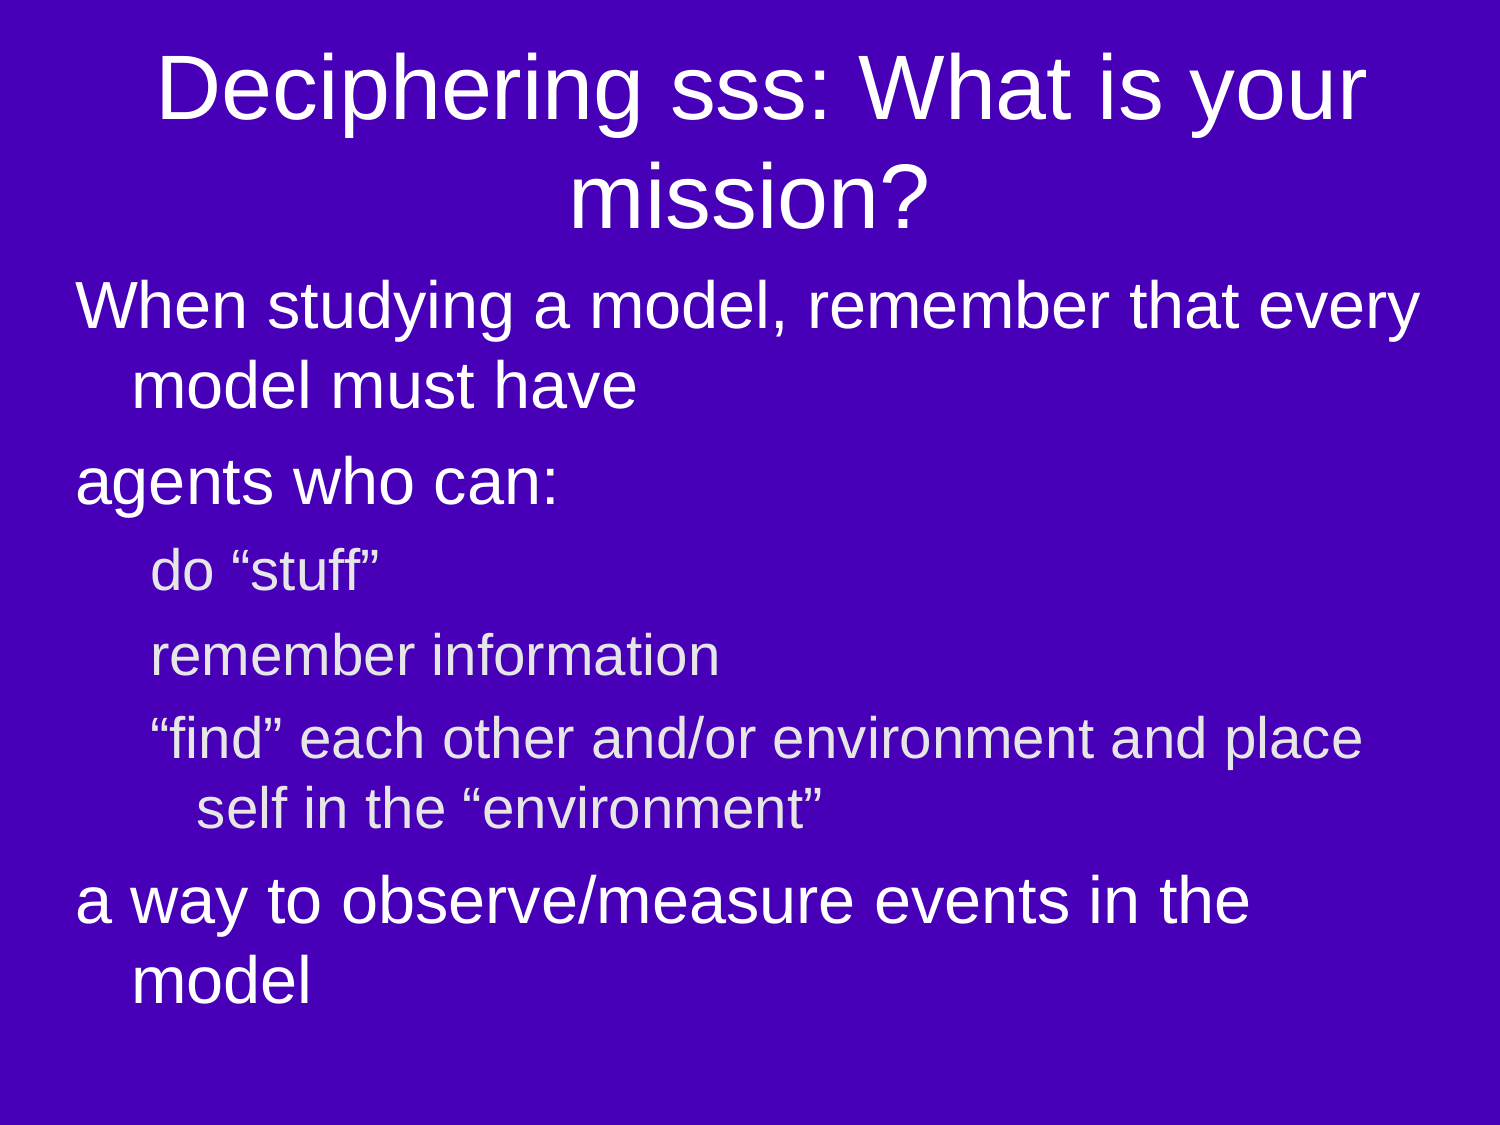

# Deciphering sss: What is your mission?
When studying a model, remember that every model must have
agents who can:
do “stuff”
remember information
“find” each other and/or environment and place self in the “environment”
a way to observe/measure events in the model